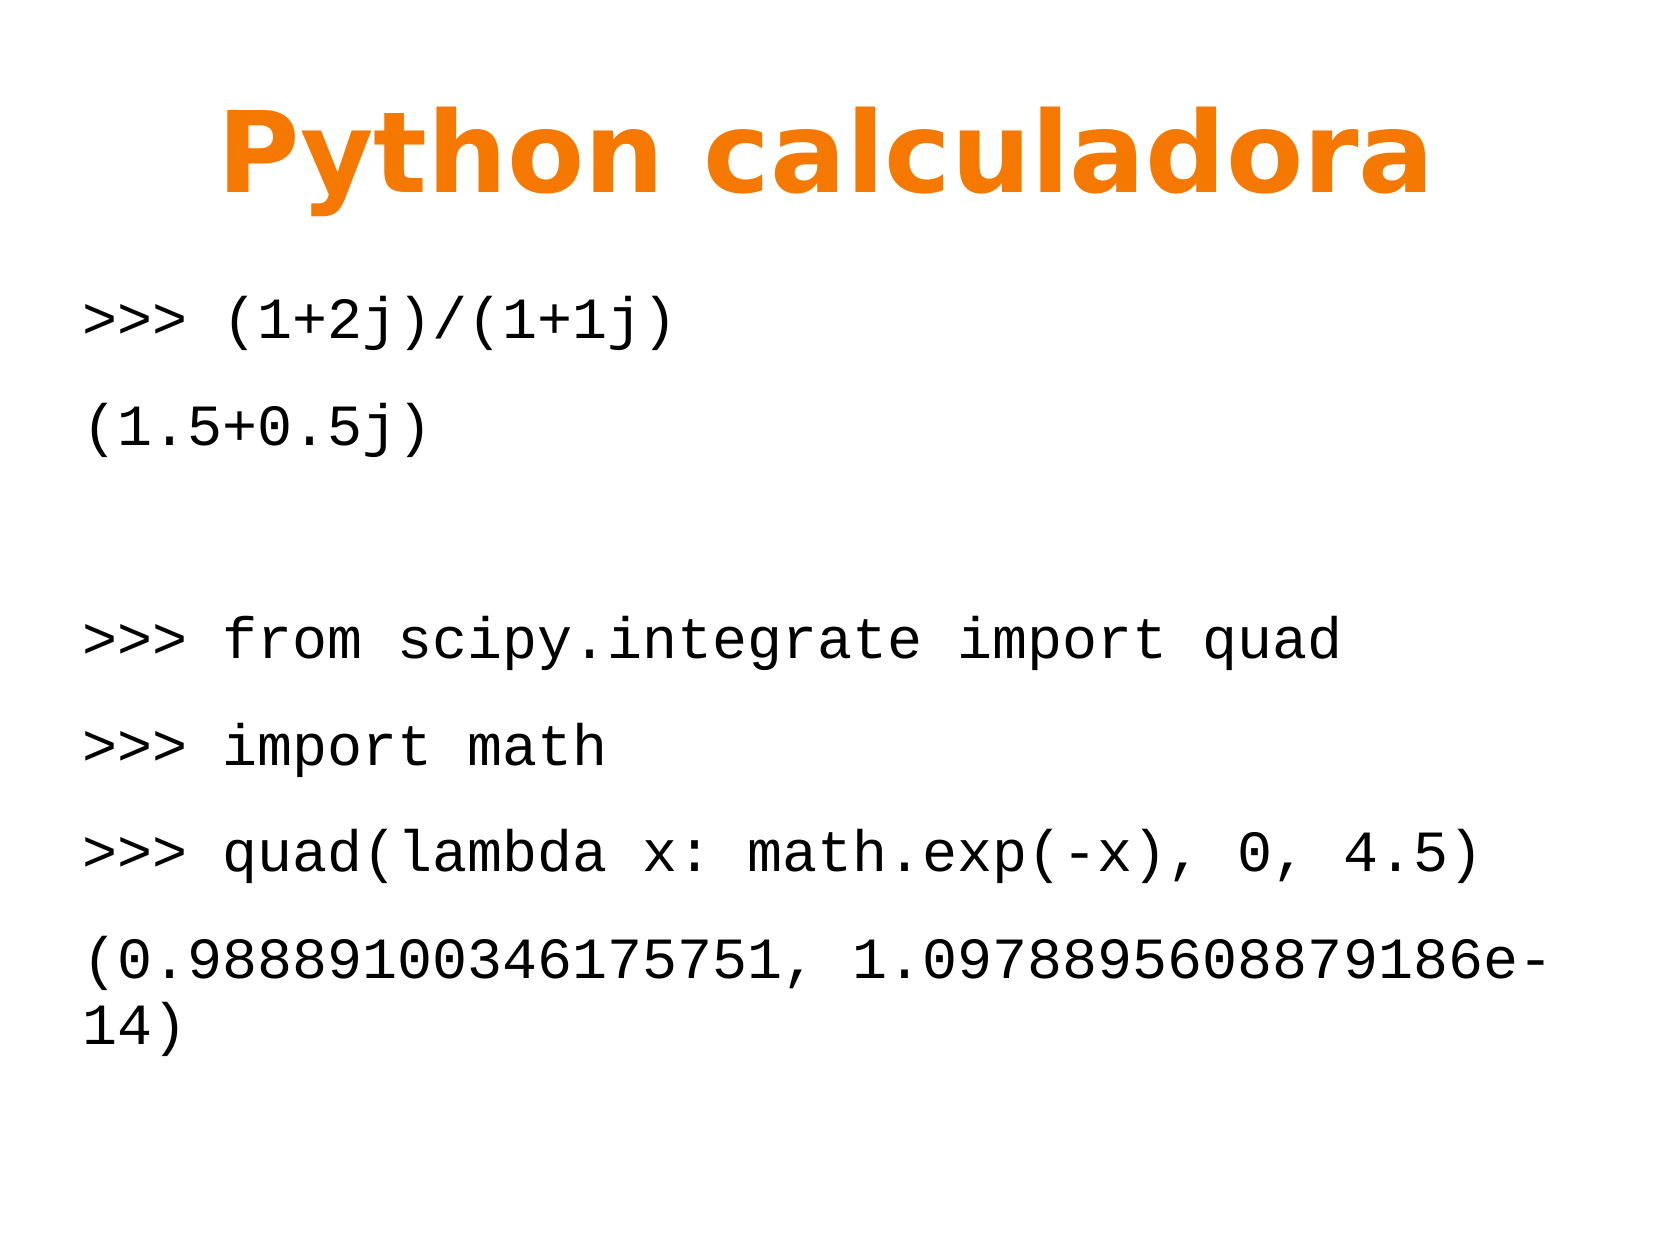

# Python calculadora
>>> (1+2j)/(1+1j)
(1.5+0.5j)
>>> from scipy.integrate import quad
>>> import math
>>> quad(lambda x: math.exp(-x), 0, 4.5)
(0.98889100346175751, 1.0978895608879186e-14)